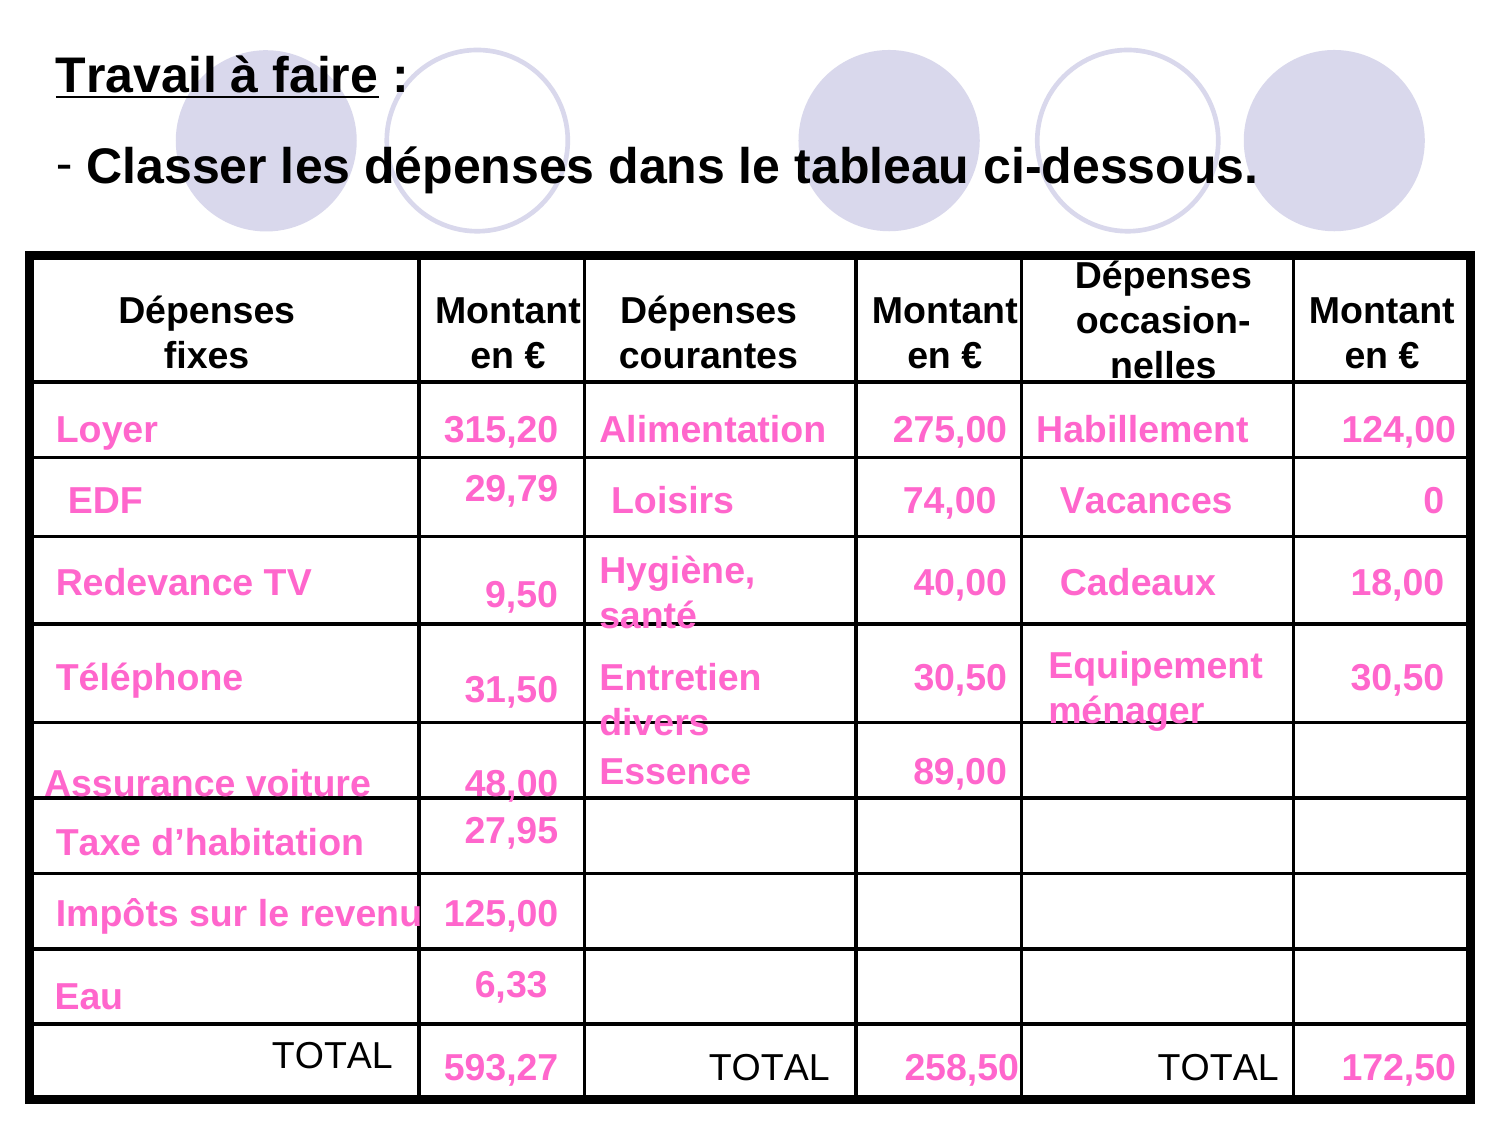

Travail à faire :
 Classer les dépenses dans le tableau ci-dessous.
Dépenses occasion-nelles
| | | | | | |
| --- | --- | --- | --- | --- | --- |
| | | | | | |
| | | | | | |
| | | | | | |
| | | | | | |
| | | | | | |
| | | | | | |
| | | | | | |
| | | | | | |
| | | | | | |
Dépenses fixes
Montant en €
Dépenses courantes
Montant en €
Montant en €
Loyer
315,20
Alimentation
275,00
Habillement
124,00
29,79
EDF
Loisirs
74,00
Vacances
0
Hygiène, santé
Redevance TV
40,00
Cadeaux
18,00
9,50
Equipement ménager
Téléphone
Entretien divers
30,50
30,50
31,50
Essence
89,00
Assurance voiture
48,00
27,95
Taxe d’habitation
Impôts sur le revenu
125,00
6,33
 Eau
TOTAL
593,27
TOTAL
258,50
TOTAL
172,50